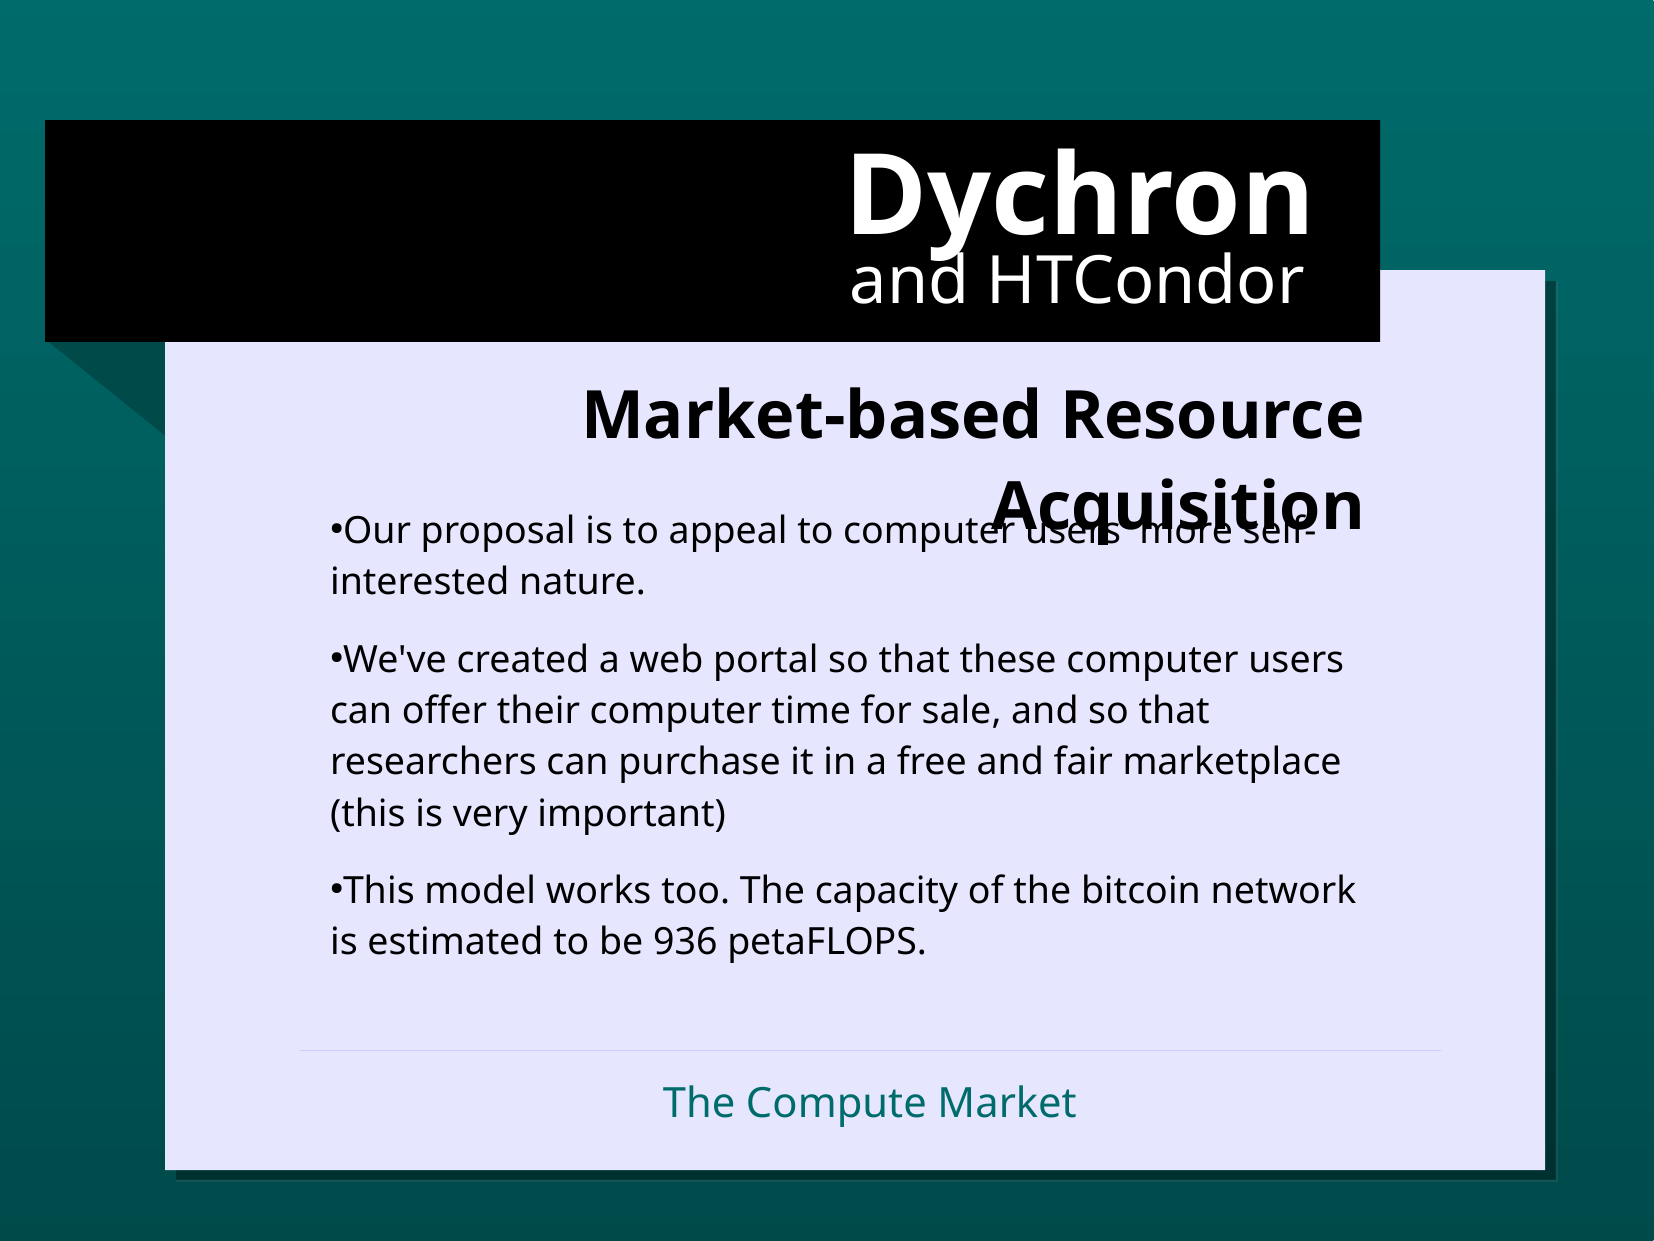

# Dychron
and HTCondor
Market-based Resource Acquisition
Our proposal is to appeal to computer users' more self-interested nature.
We've created a web portal so that these computer users can offer their computer time for sale, and so that researchers can purchase it in a free and fair marketplace (this is very important)
This model works too. The capacity of the bitcoin network is estimated to be 936 petaFLOPS.
The Compute Market